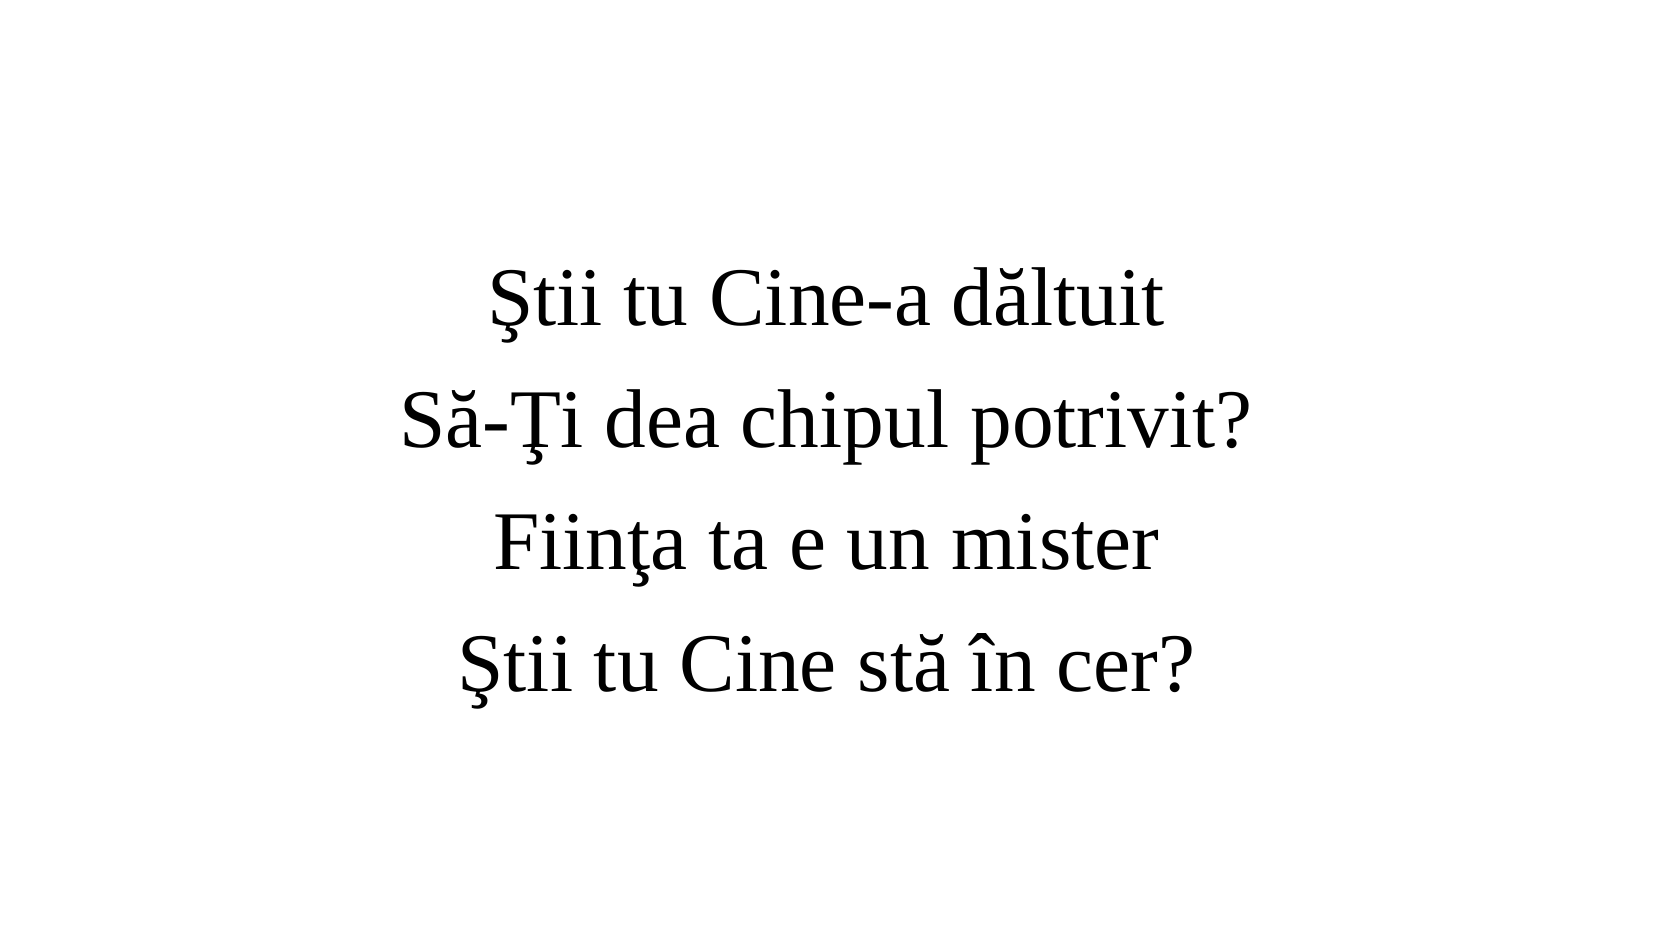

# Ştii tu Cine-a dăltuit
Să-Ţi dea chipul potrivit?
Fiinţa ta e un mister
Ştii tu Cine stă în cer?